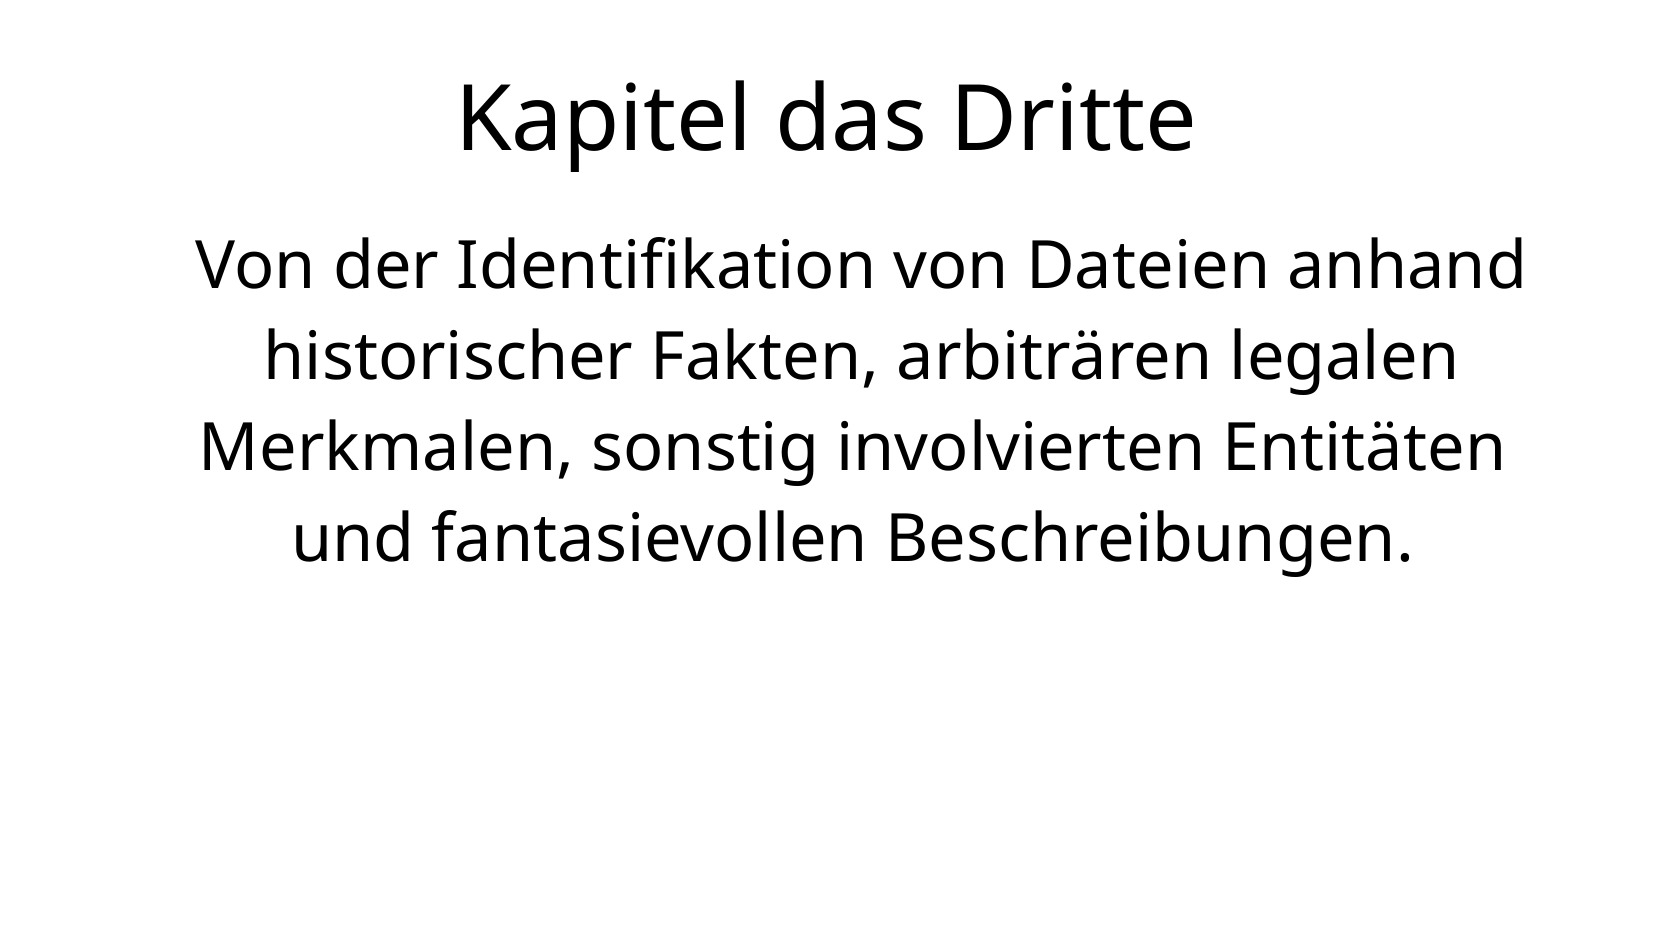

# Kapitel das Dritte
Von der Identifikation von Dateien anhand historischer Fakten, arbiträren legalen Merkmalen, sonstig involvierten Entitäten und fantasievollen Beschreibungen.